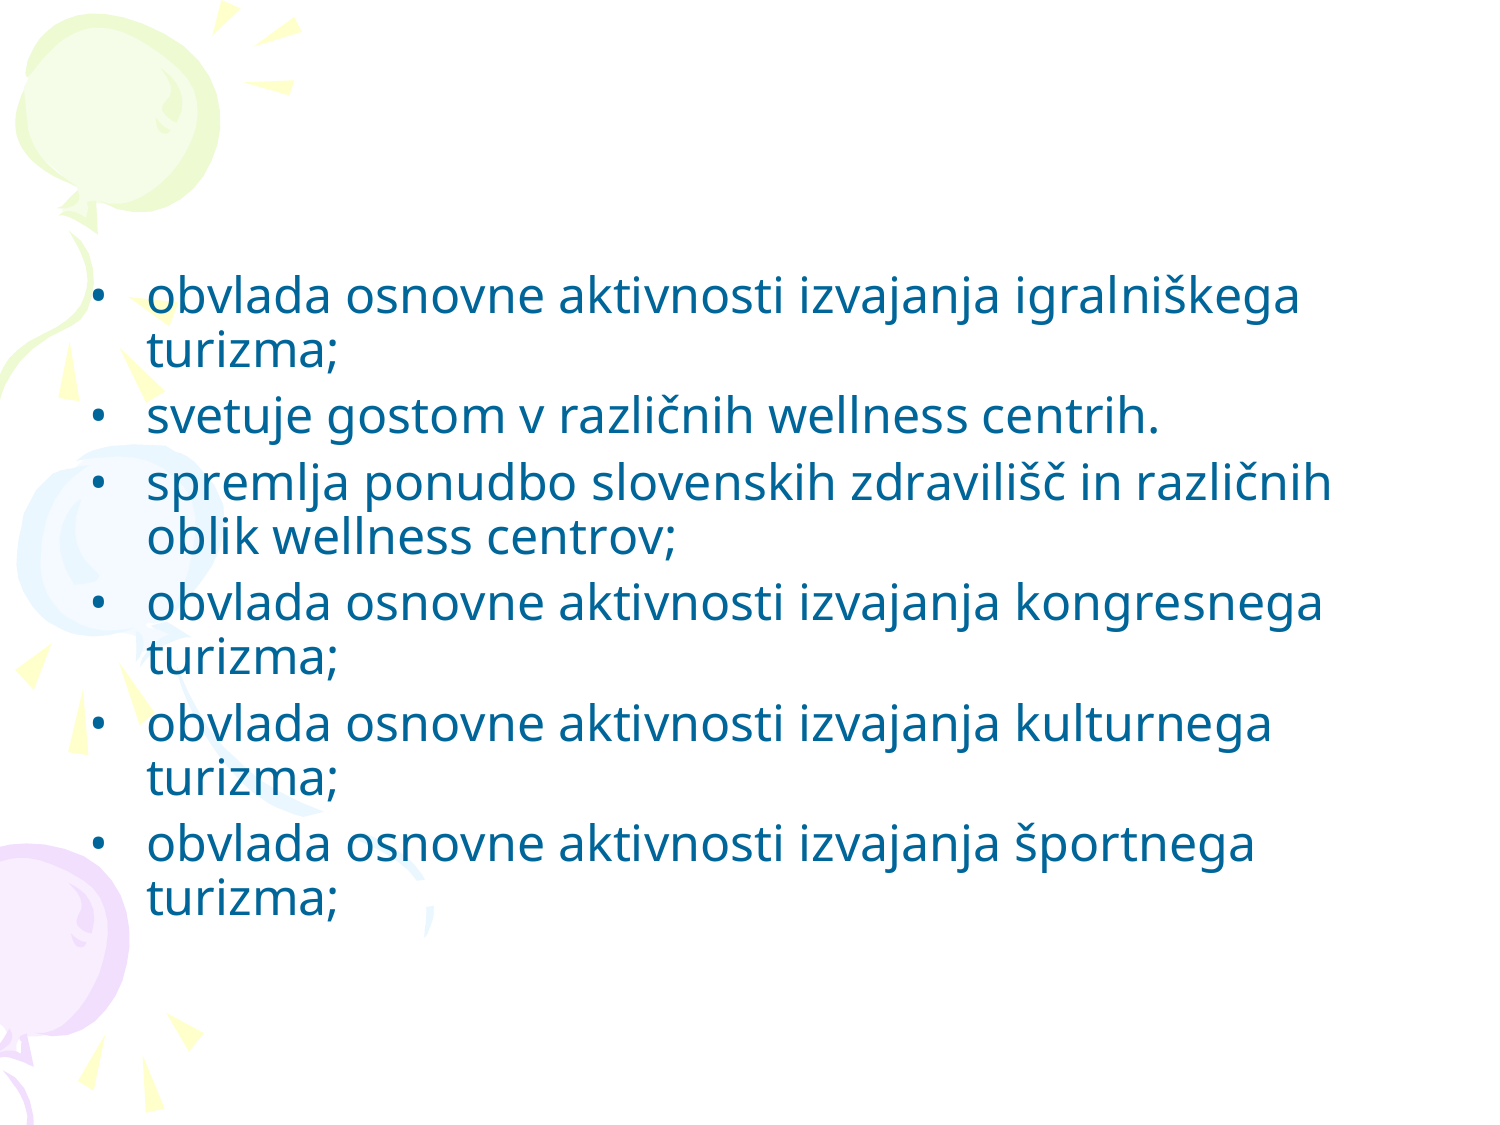

#
obvlada osnovne aktivnosti izvajanja igralniškega turizma;
•	svetuje gostom v različnih wellness centrih.
•	spremlja ponudbo slovenskih zdravilišč in različnih oblik wellness centrov;
•	obvlada osnovne aktivnosti izvajanja kongresnega turizma;
•	obvlada osnovne aktivnosti izvajanja kulturnega turizma;
•	obvlada osnovne aktivnosti izvajanja športnega turizma;